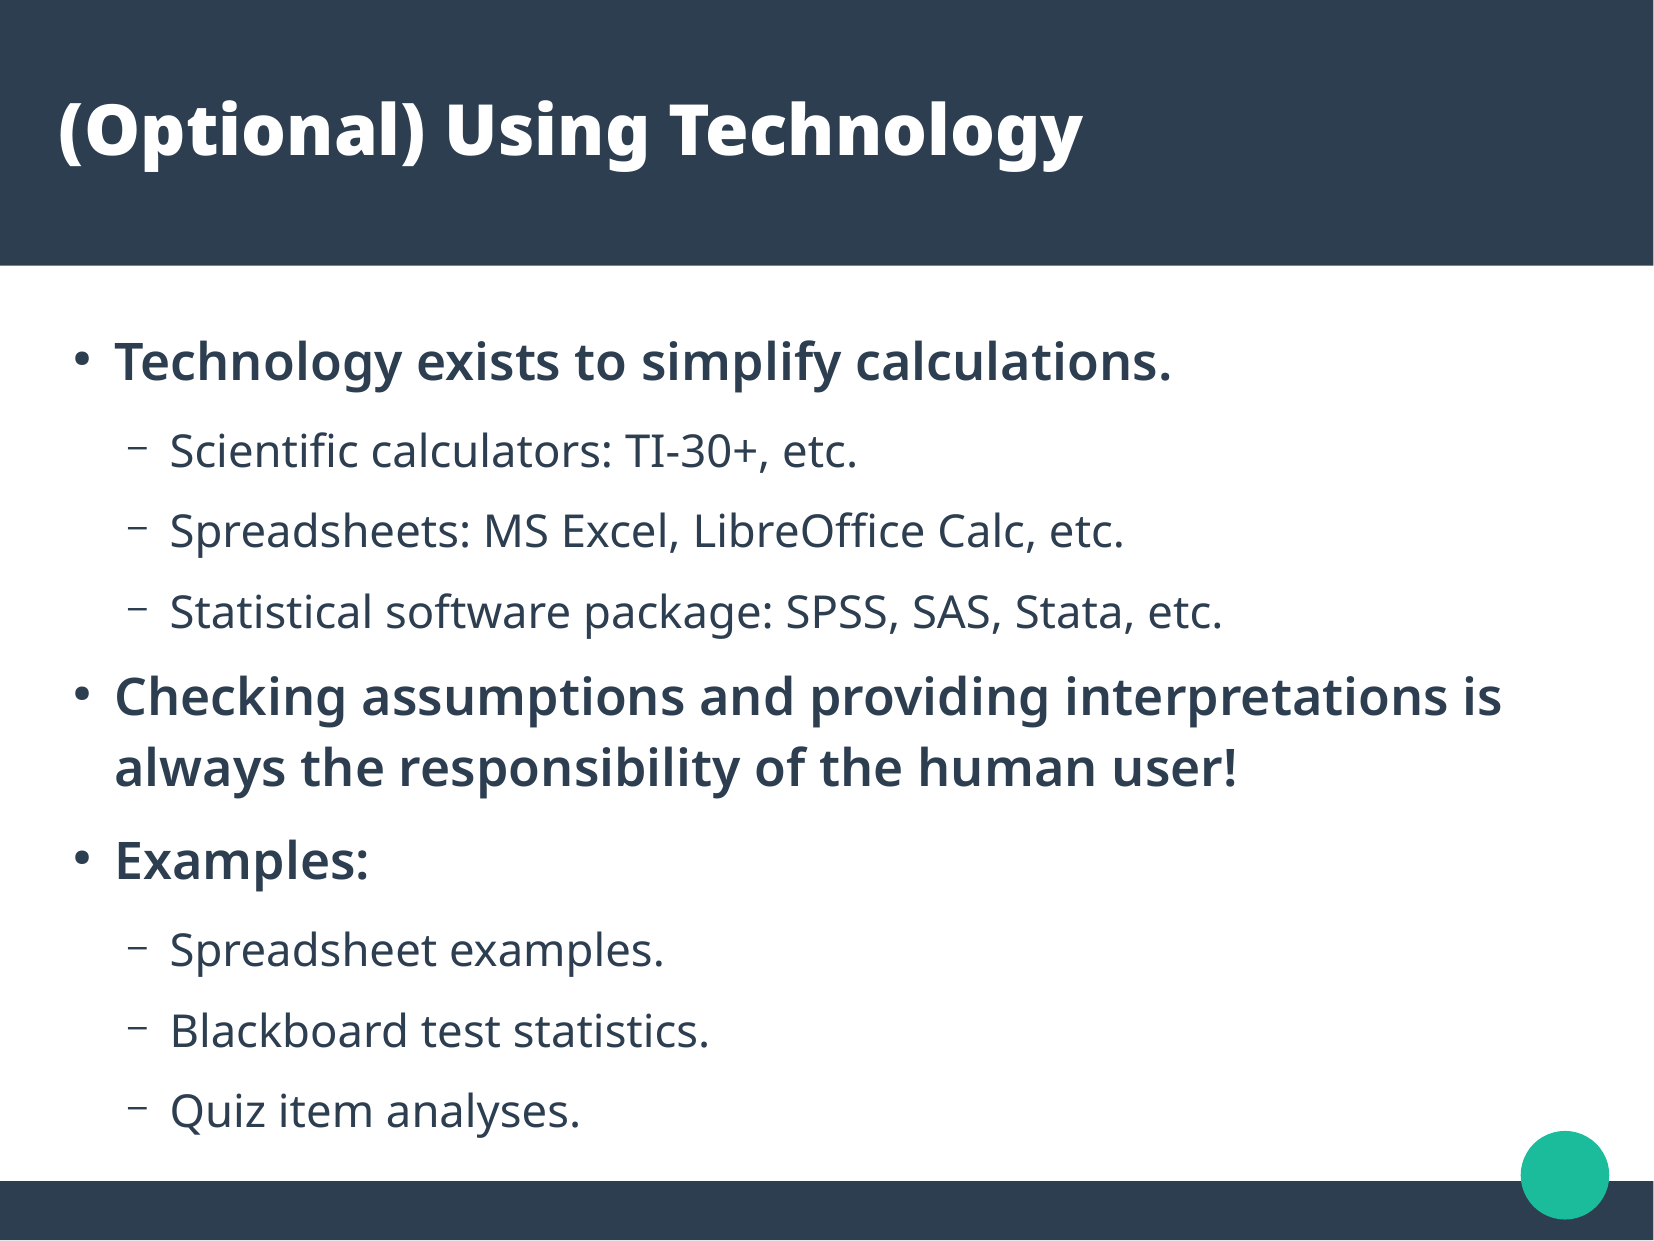

# (Optional) Using Technology
Technology exists to simplify calculations.
Scientific calculators: TI-30+, etc.
Spreadsheets: MS Excel, LibreOffice Calc, etc.
Statistical software package: SPSS, SAS, Stata, etc.
Checking assumptions and providing interpretations is always the responsibility of the human user!
Examples:
Spreadsheet examples.
Blackboard test statistics.
Quiz item analyses.